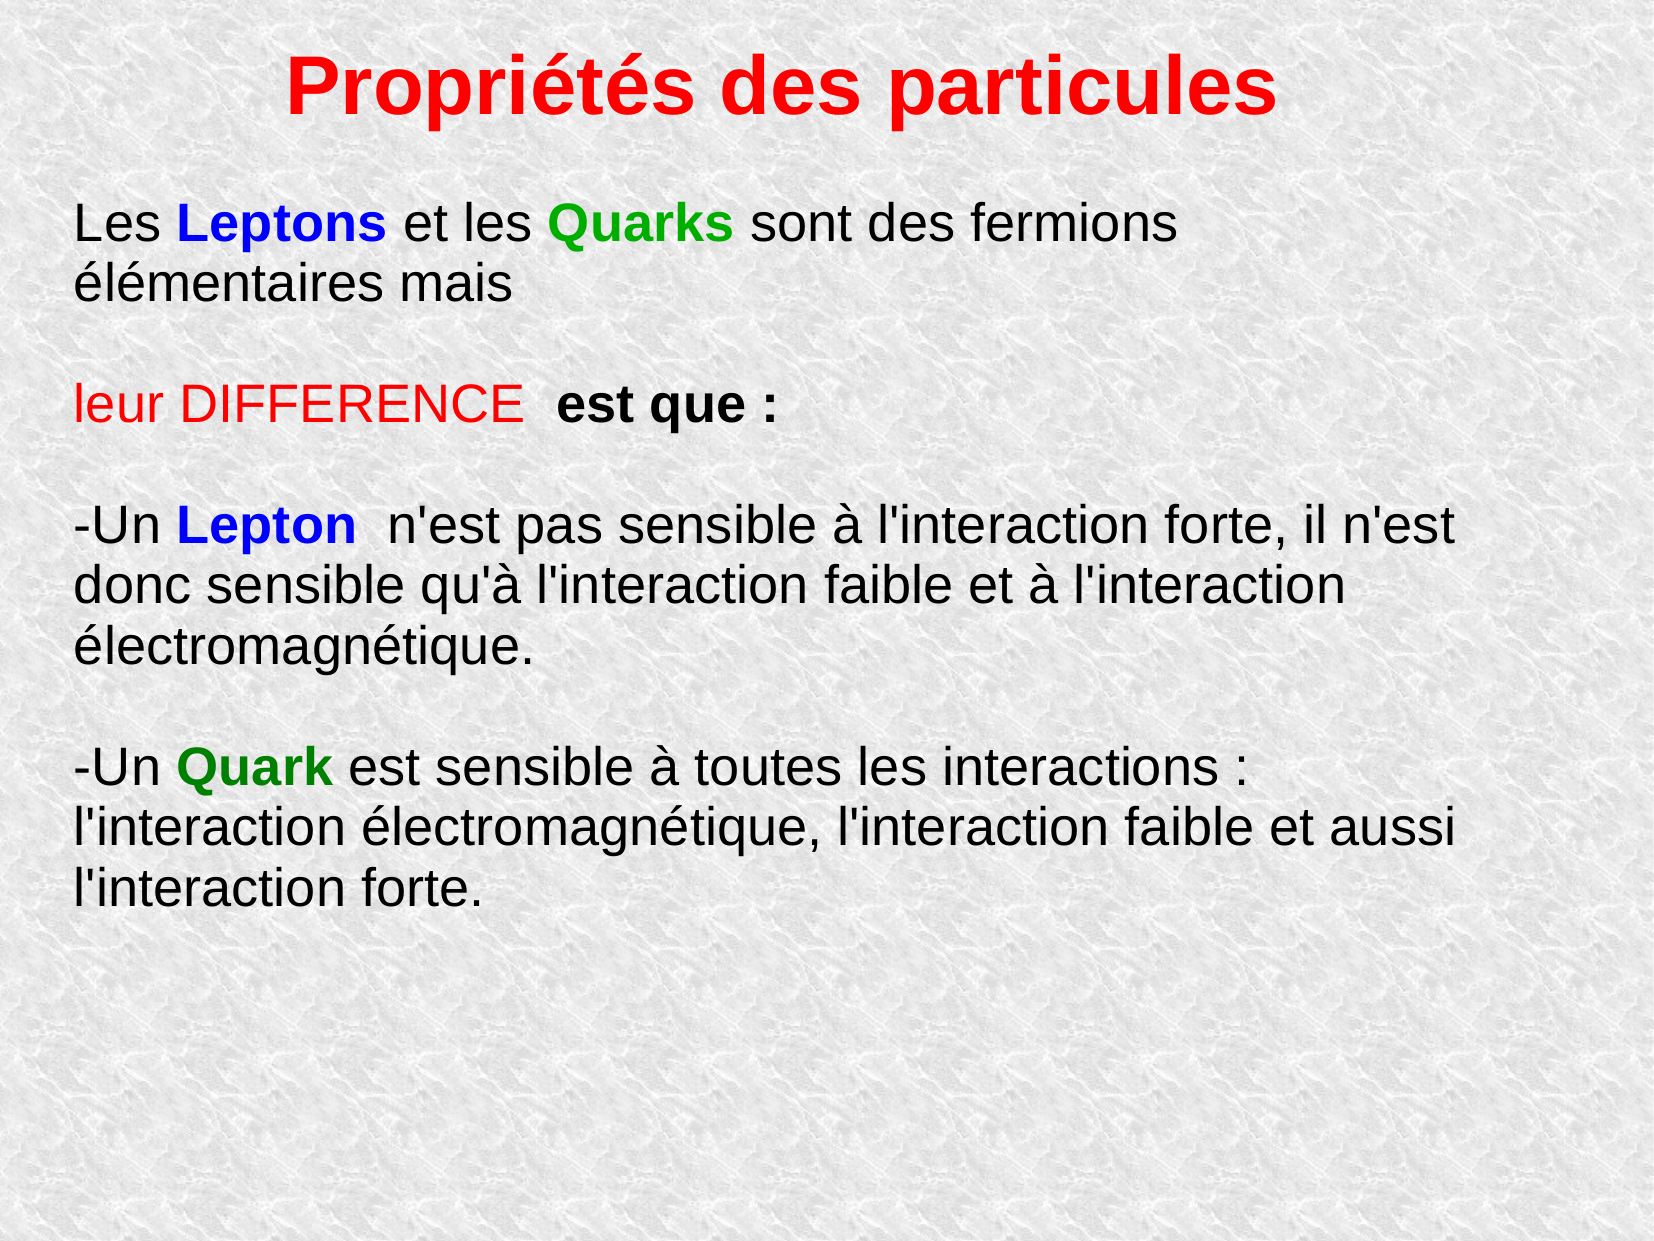

Propriétés des particules
Les Leptons et les Quarks sont des fermions élémentaires mais
leur DIFFERENCE est que :
-Un Lepton n'est pas sensible à l'interaction forte, il n'est donc sensible qu'à l'interaction faible et à l'interaction électromagnétique.
-Un Quark est sensible à toutes les interactions : l'interaction électromagnétique, l'interaction faible et aussi l'interaction forte.